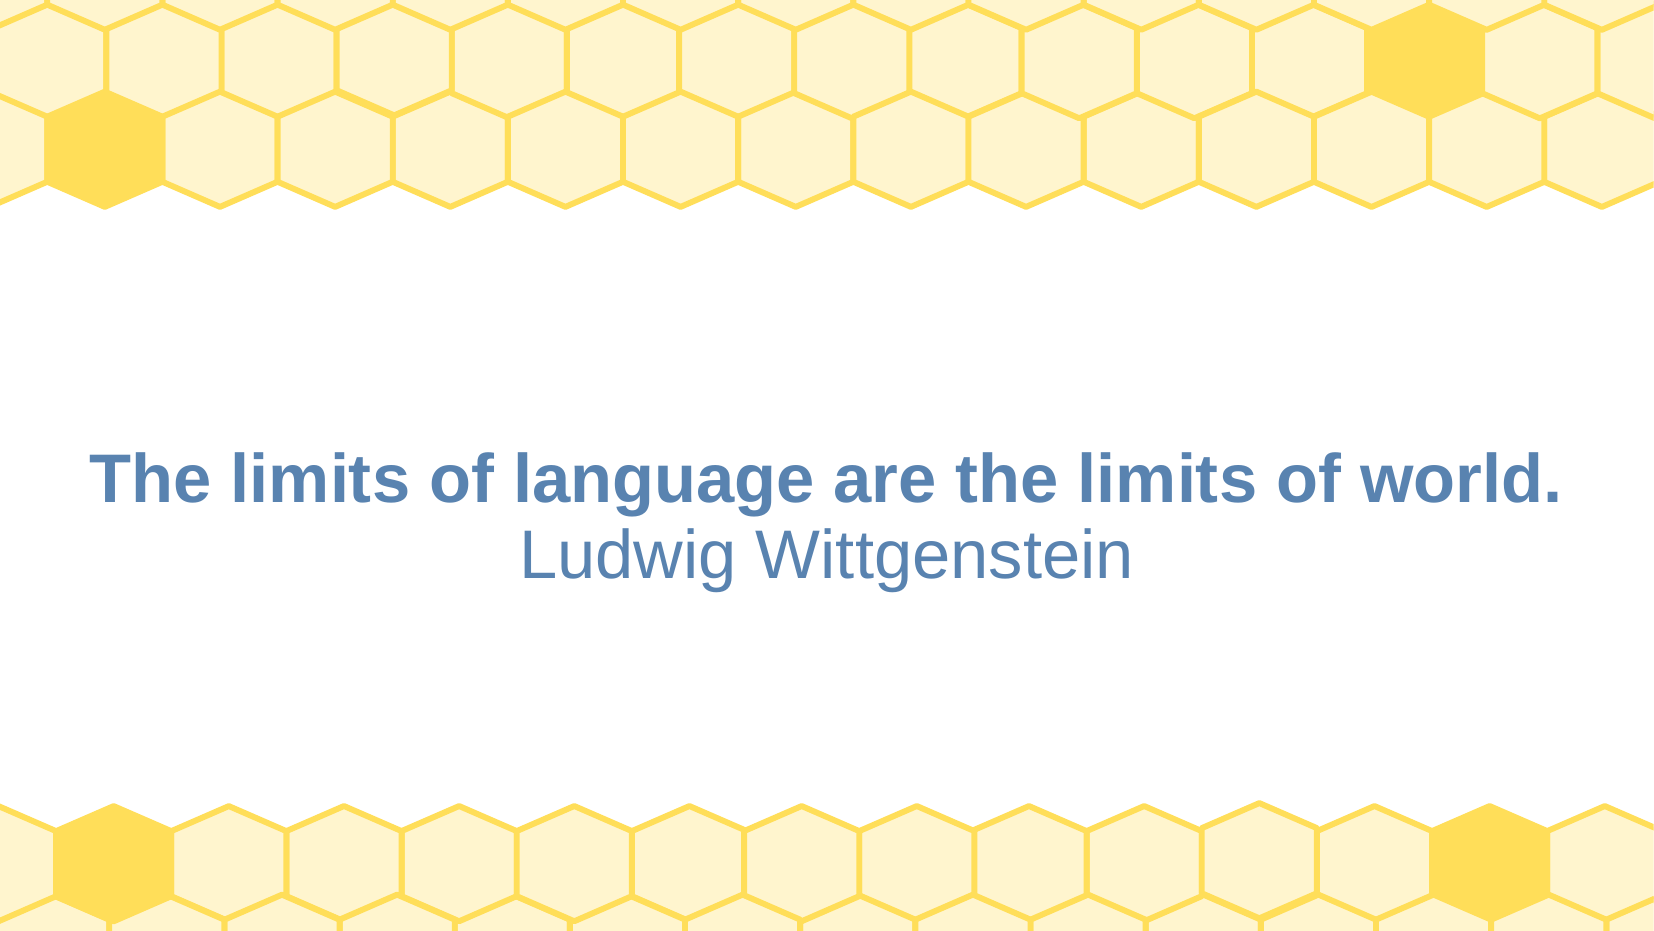

# The limits of language are the limits of world. Ludwig Wittgenstein